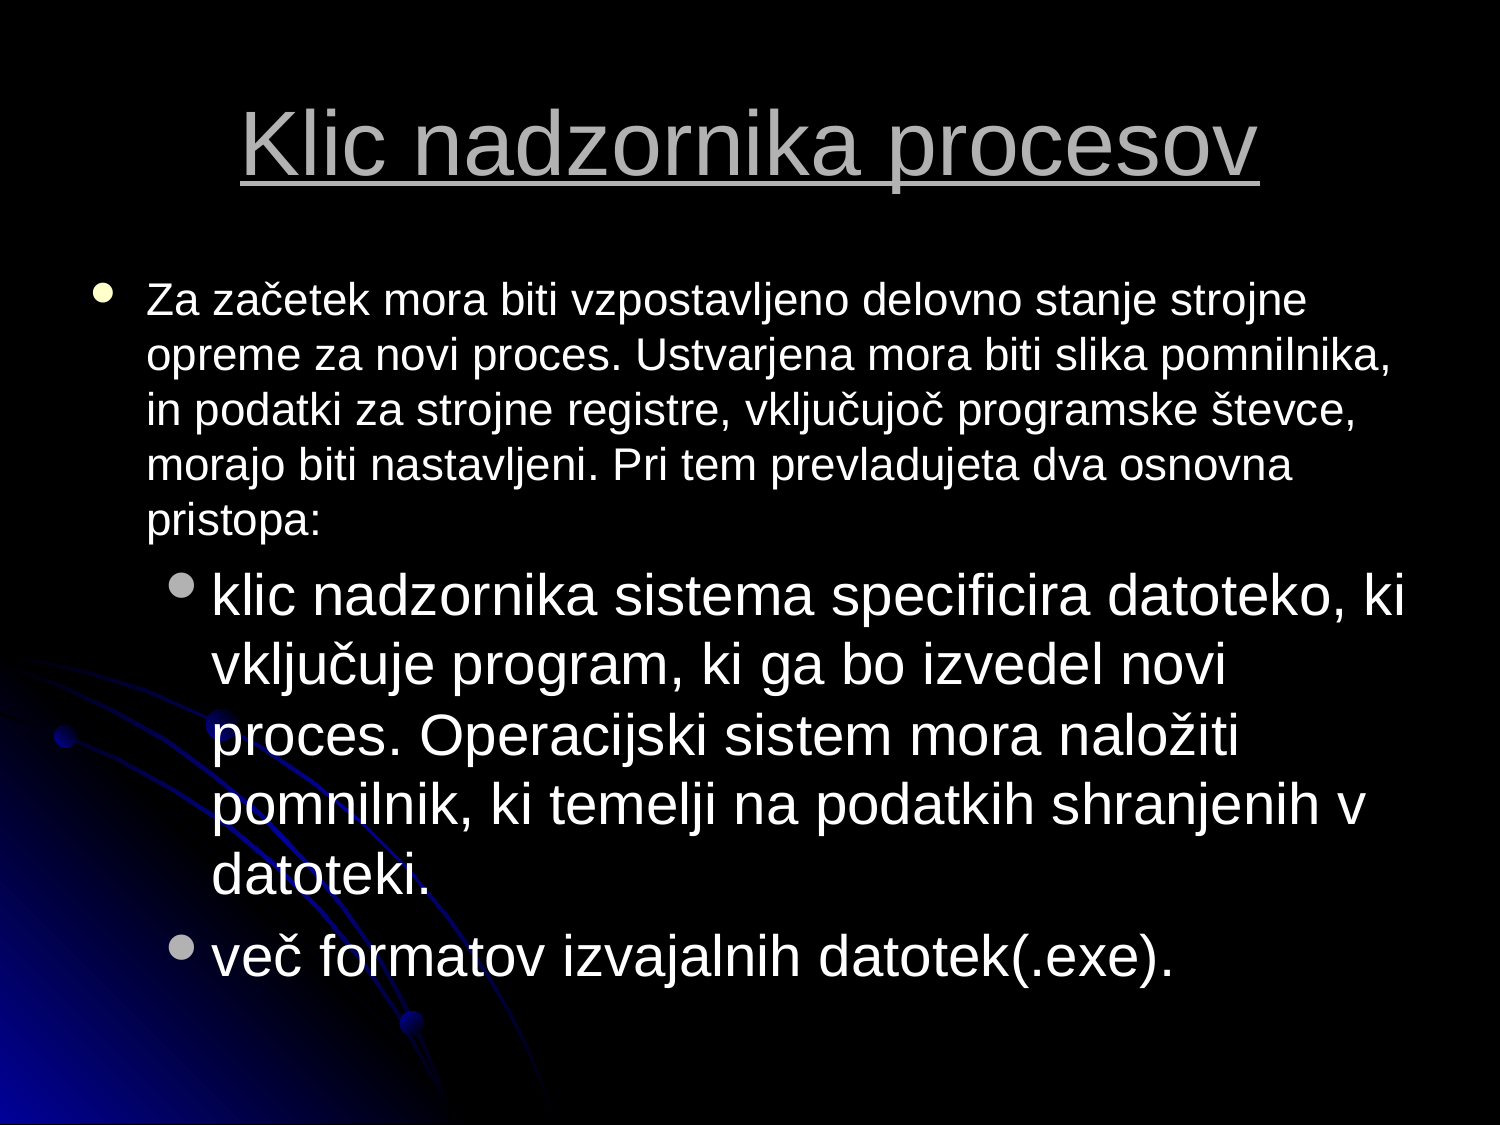

# Klic nadzornika procesov
Za začetek mora biti vzpostavljeno delovno stanje strojne opreme za novi proces. Ustvarjena mora biti slika pomnilnika, in podatki za strojne registre, vključujoč programske števce, morajo biti nastavljeni. Pri tem prevladujeta dva osnovna pristopa:
klic nadzornika sistema specificira datoteko, ki vključuje program, ki ga bo izvedel novi proces. Operacijski sistem mora naložiti pomnilnik, ki temelji na podatkih shranjenih v datoteki.
več formatov izvajalnih datotek(.exe).